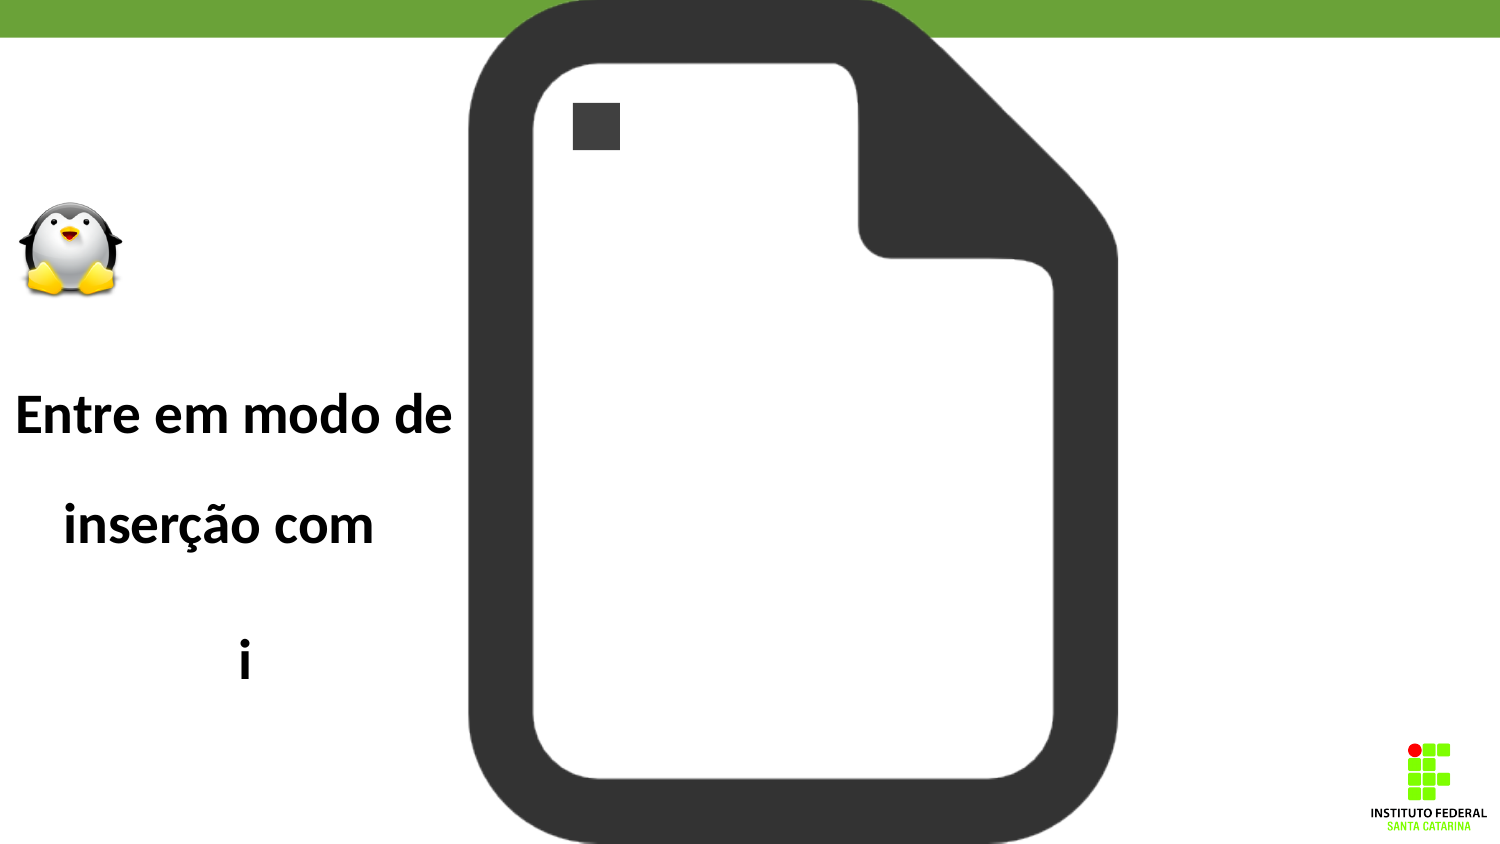

# Entre em modo de inserção com
i